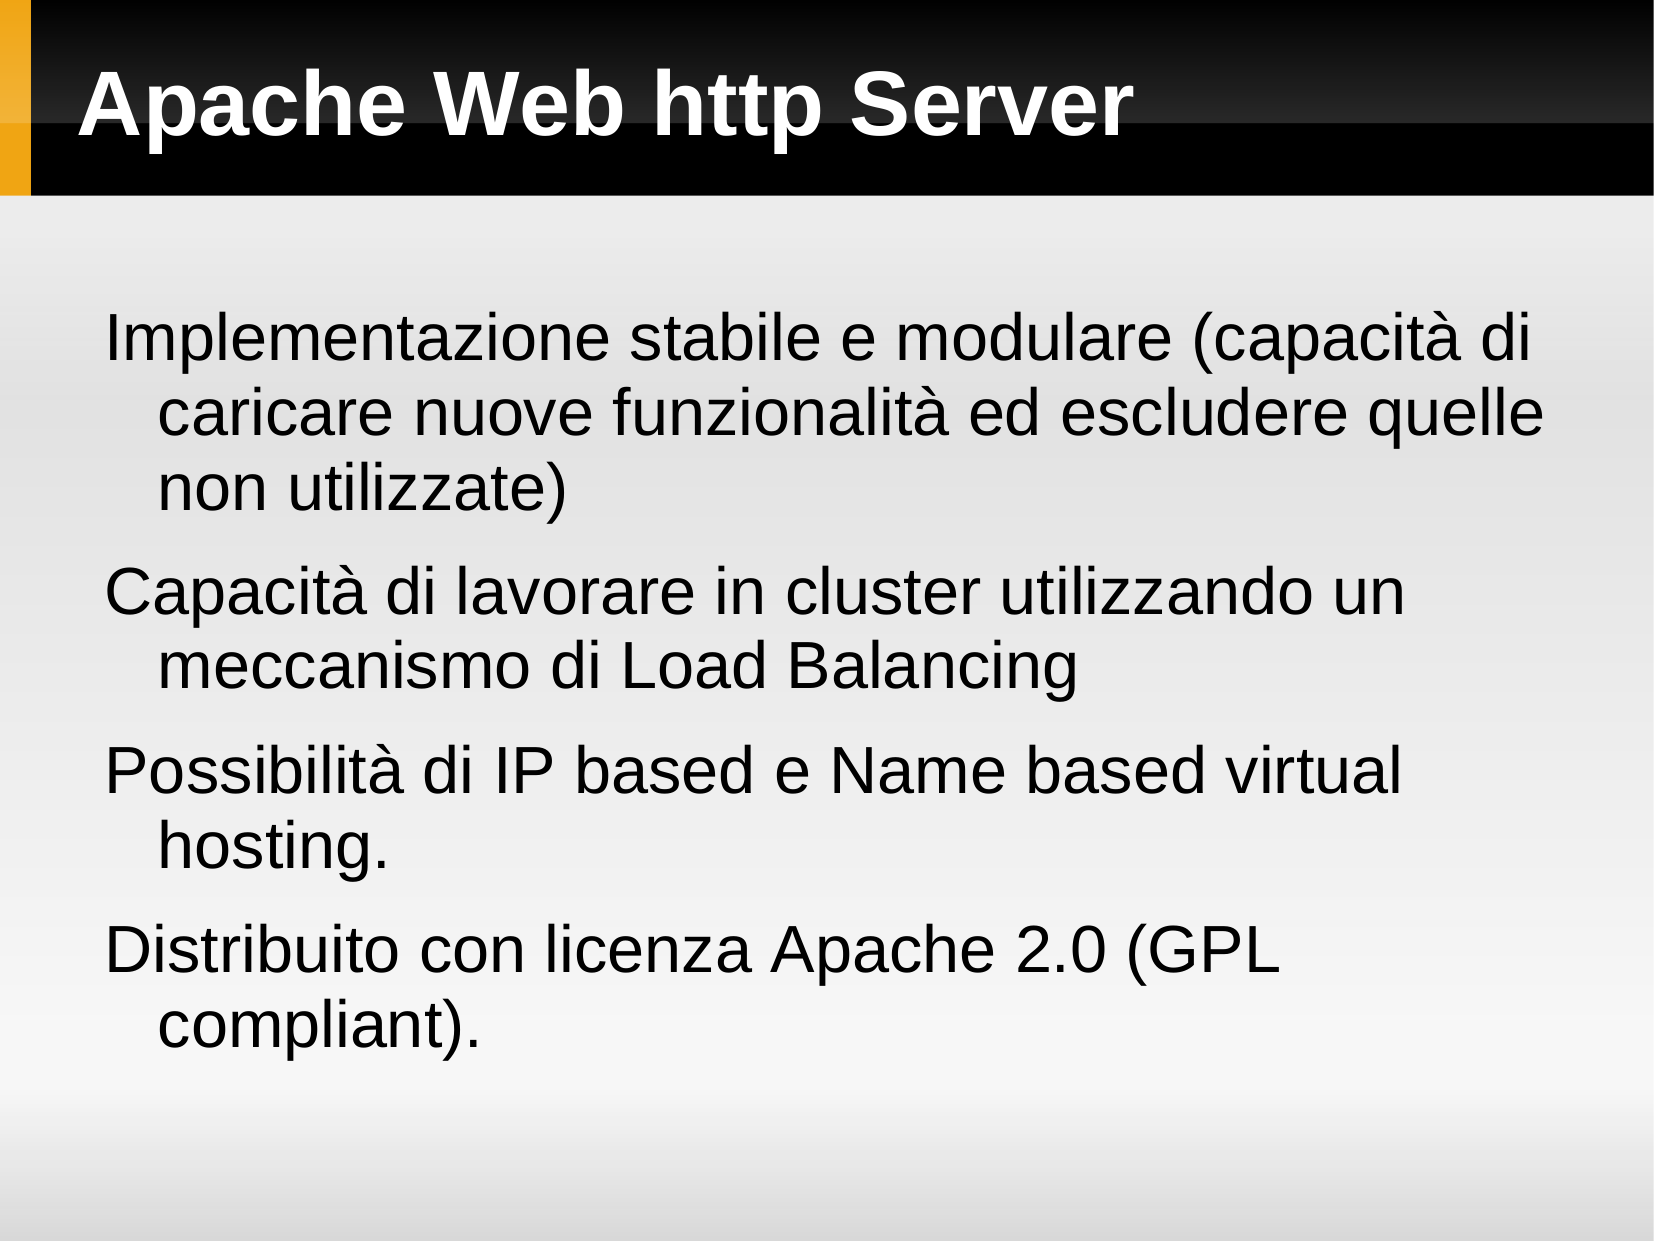

# Apache Web http Server
Implementazione stabile e modulare (capacità di caricare nuove funzionalità ed escludere quelle non utilizzate)
Capacità di lavorare in cluster utilizzando un meccanismo di Load Balancing
Possibilità di IP based e Name based virtual hosting.
Distribuito con licenza Apache 2.0 (GPL compliant).